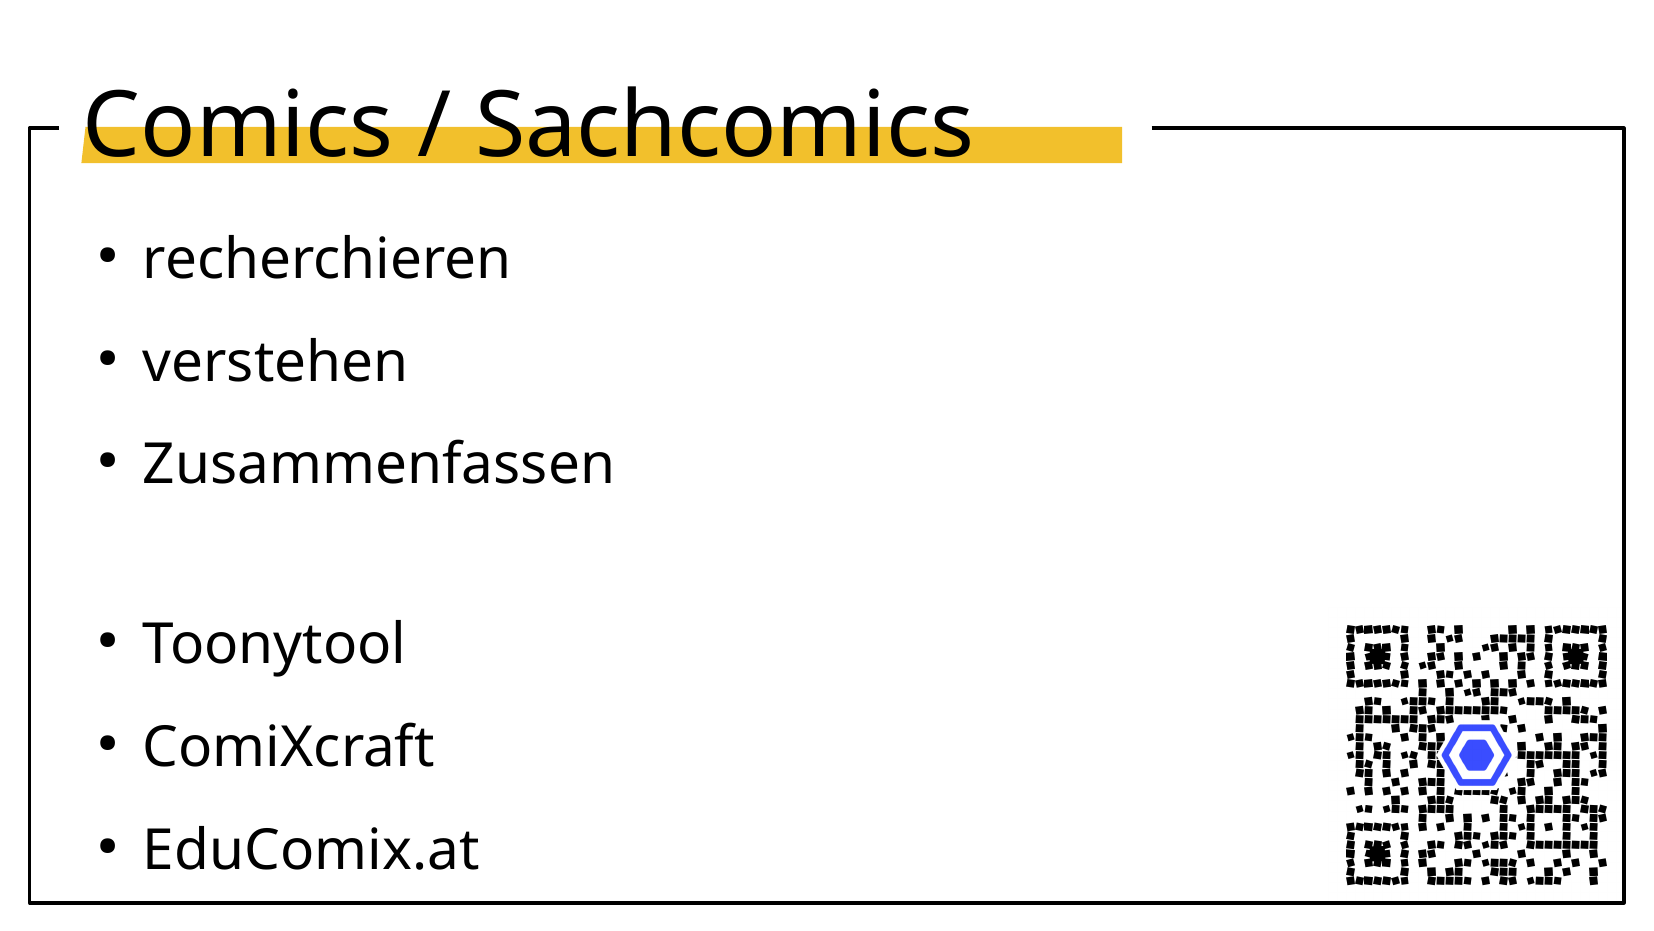

# Comics / Sachcomics
recherchieren
verstehen
Zusammenfassen
Toonytool
ComiXcraft
EduComix.at